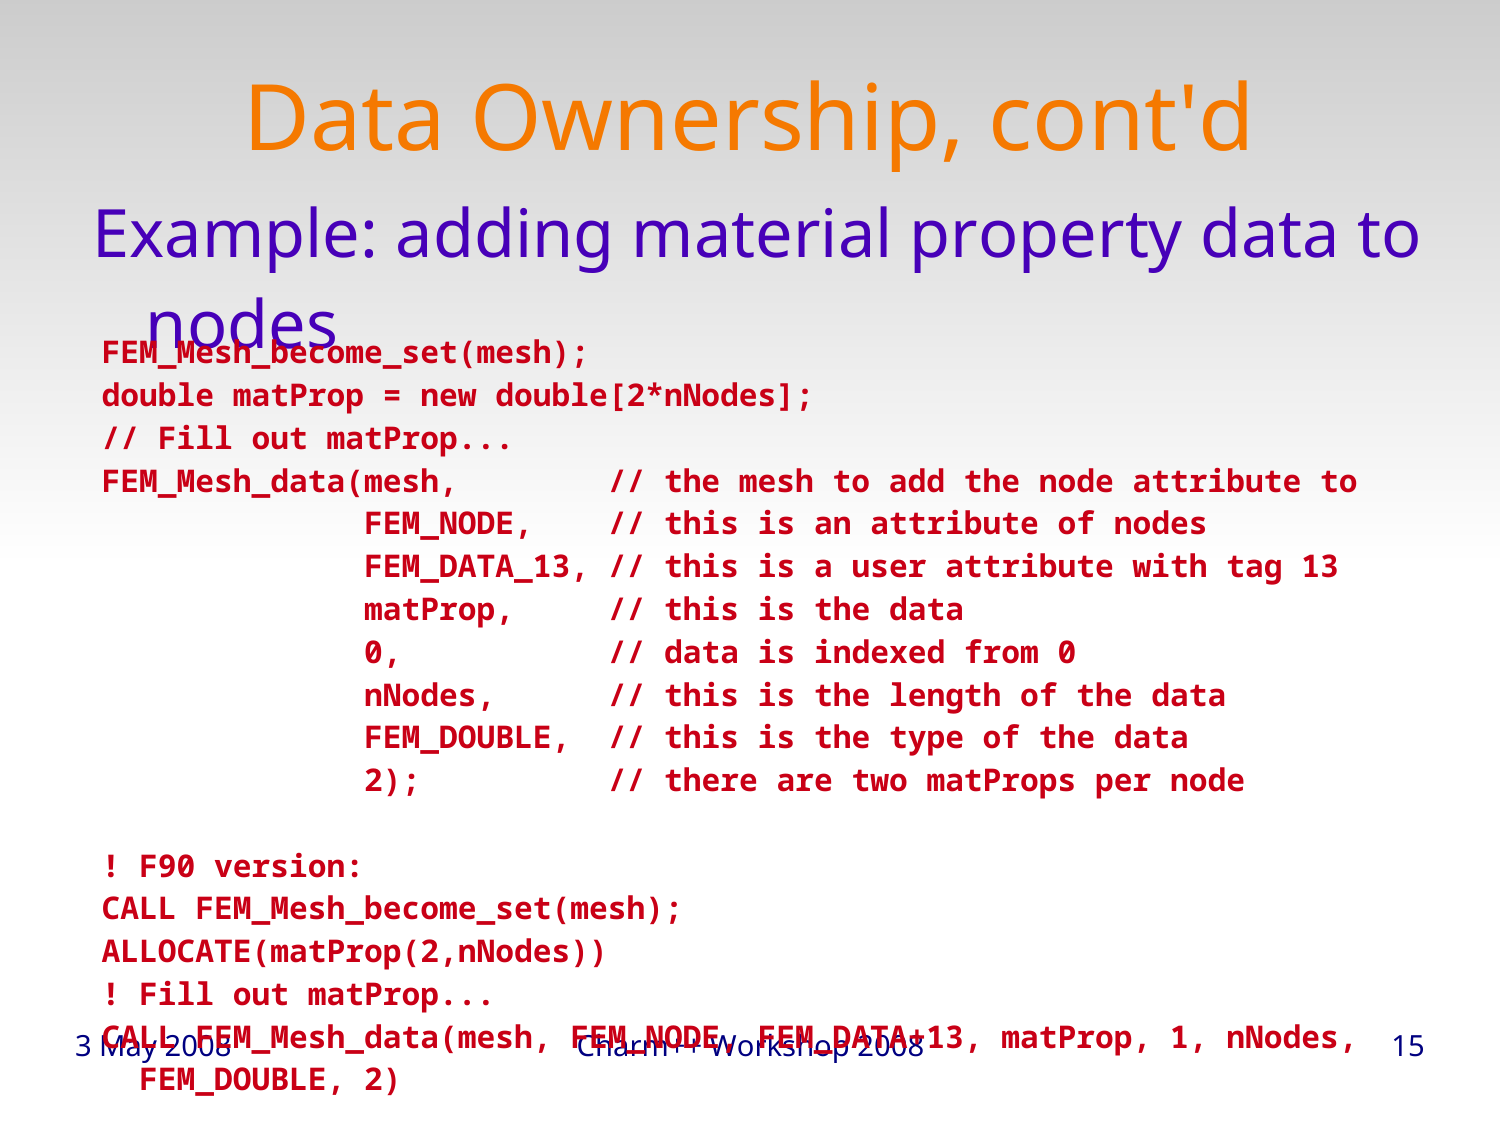

# Data Ownership, cont'd
Example: adding material property data to nodes
FEM_Mesh_become_set(mesh);
double matProp = new double[2*nNodes];
// Fill out matProp...
FEM_Mesh_data(mesh, // the mesh to add the node attribute to
 FEM_NODE, // this is an attribute of nodes
 FEM_DATA_13, // this is a user attribute with tag 13
 matProp, // this is the data
 0, // data is indexed from 0
 nNodes, // this is the length of the data
 FEM_DOUBLE, // this is the type of the data
 2); // there are two matProps per node
! F90 version:
CALL FEM_Mesh_become_set(mesh);
ALLOCATE(matProp(2,nNodes))
! Fill out matProp...
CALL FEM_Mesh_data(mesh, FEM_NODE, FEM_DATA+13, matProp, 1, nNodes,
 FEM_DOUBLE, 2)
3 May 2008
Charm++ Workshop 2008
15